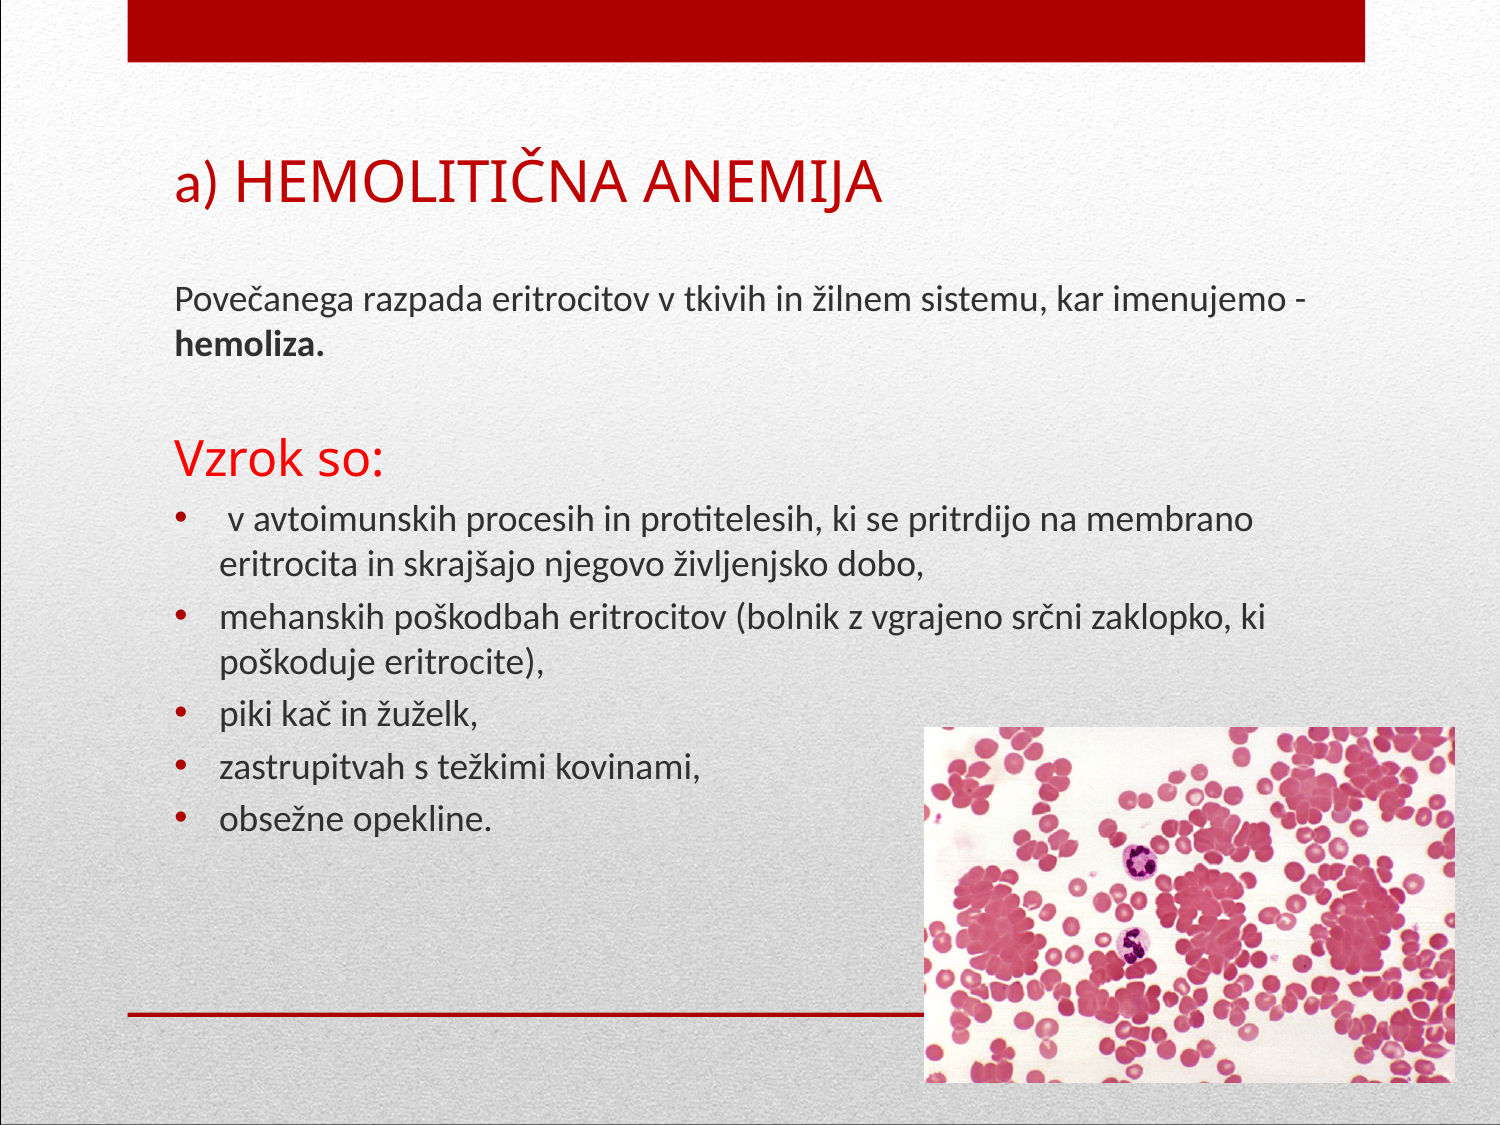

# a) HEMOLITIČNA ANEMIJA
Povečanega razpada eritrocitov v tkivih in žilnem sistemu, kar imenujemo - hemoliza.
Vzrok so:
 v avtoimunskih procesih in protitelesih, ki se pritrdijo na membrano eritrocita in skrajšajo njegovo življenjsko dobo,
mehanskih poškodbah eritrocitov (bolnik z vgrajeno srčni zaklopko, ki poškoduje eritrocite),
piki kač in žuželk,
zastrupitvah s težkimi kovinami,
obsežne opekline.